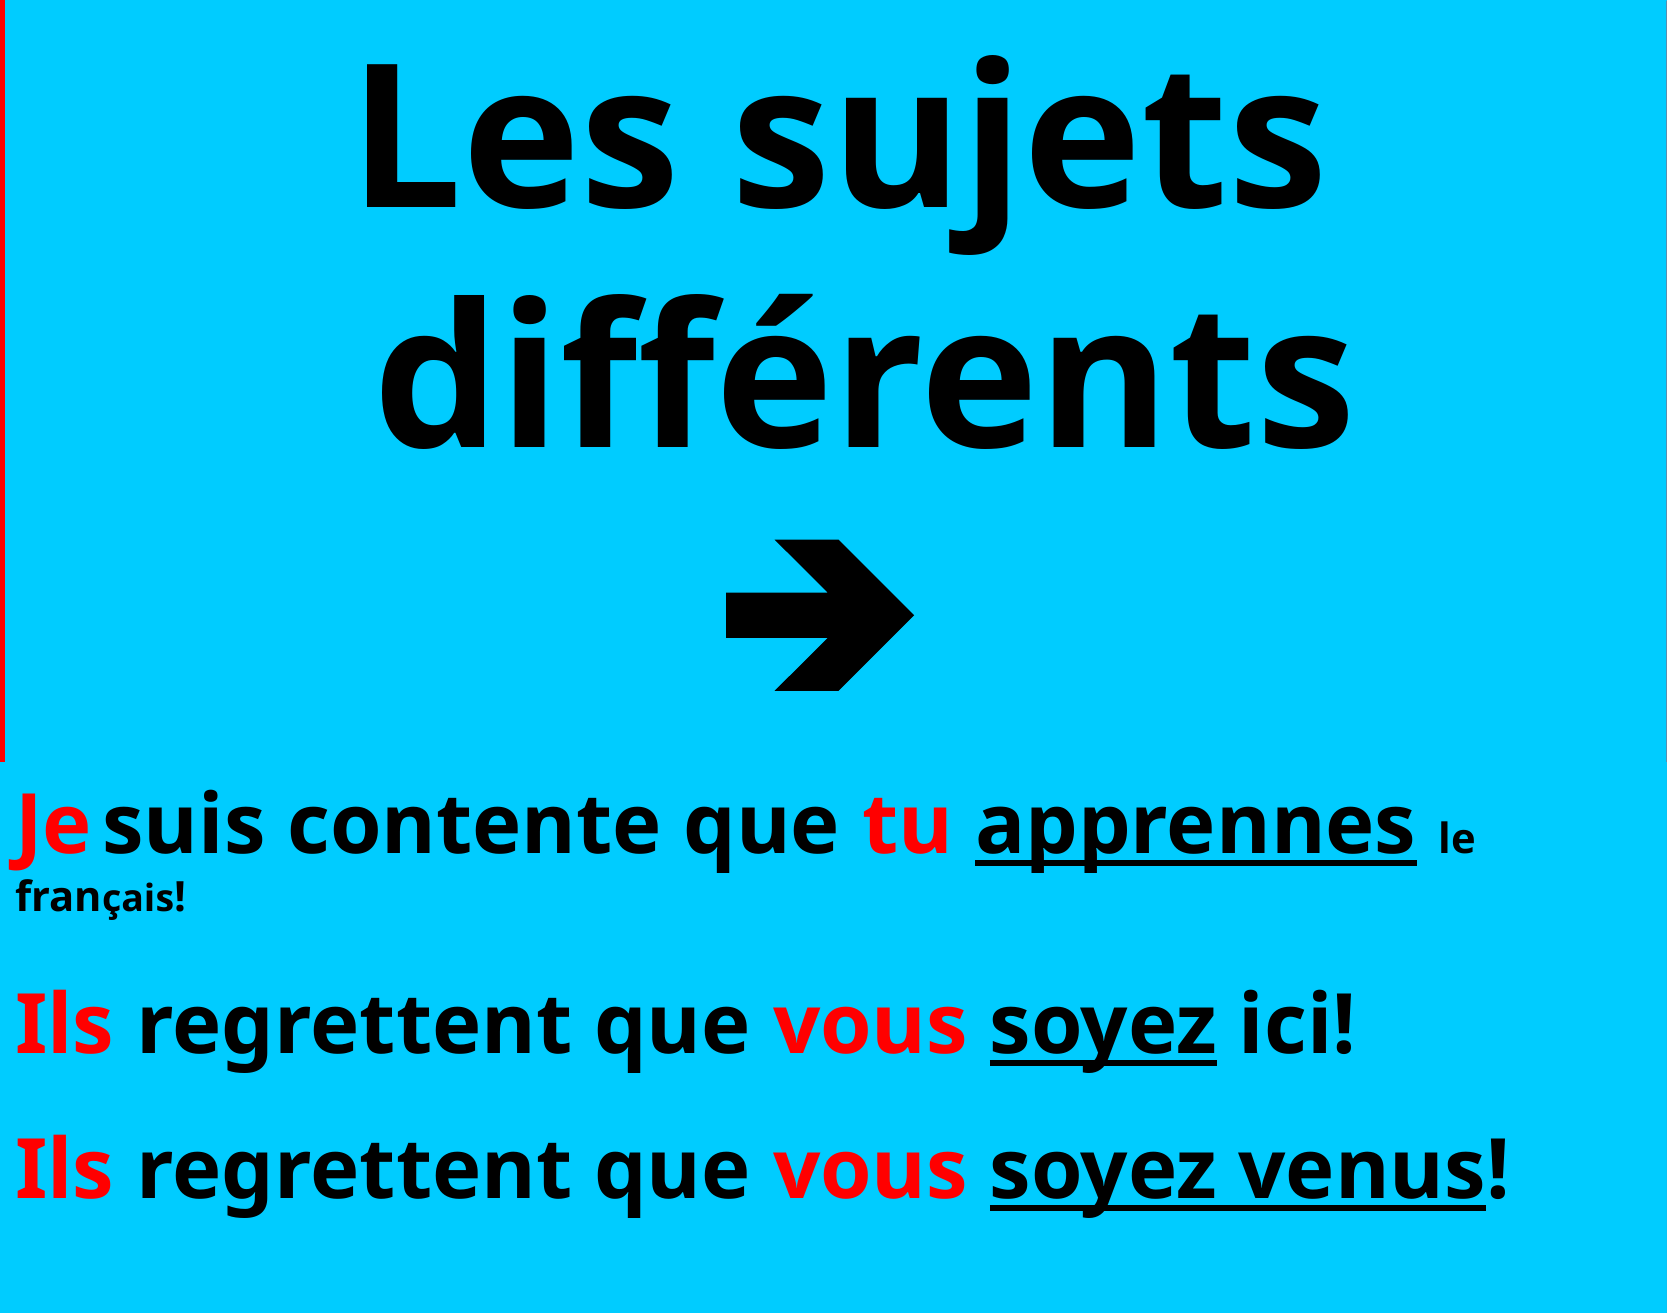

L‘emploi
de l‘infinitif
EST
dans ce cas
obligatoire!!!!
Les sujets
 différents

la subordonnée
avec le subj.!!!!
le sujet de la principale = le sujet de la subordonnée
1)
tchèque
français
Je suis contente
D‘apprendre le français .
Jsem ráda,
že se učím frj.
COMPAREZ!!!!
On a peur DE
ne pas réussir.
Máme strach,
že neuspějeme.
Je suis contente que tu apprennes le français!
Ils regrettent que vous soyez ici!
Ils regrettent que vous soyez venus!
Litují,
že jsou tady.
Ils regrettent,
D‘être ici .
Litují,
že přišli.
Ils regrettent,
D‘être venu.